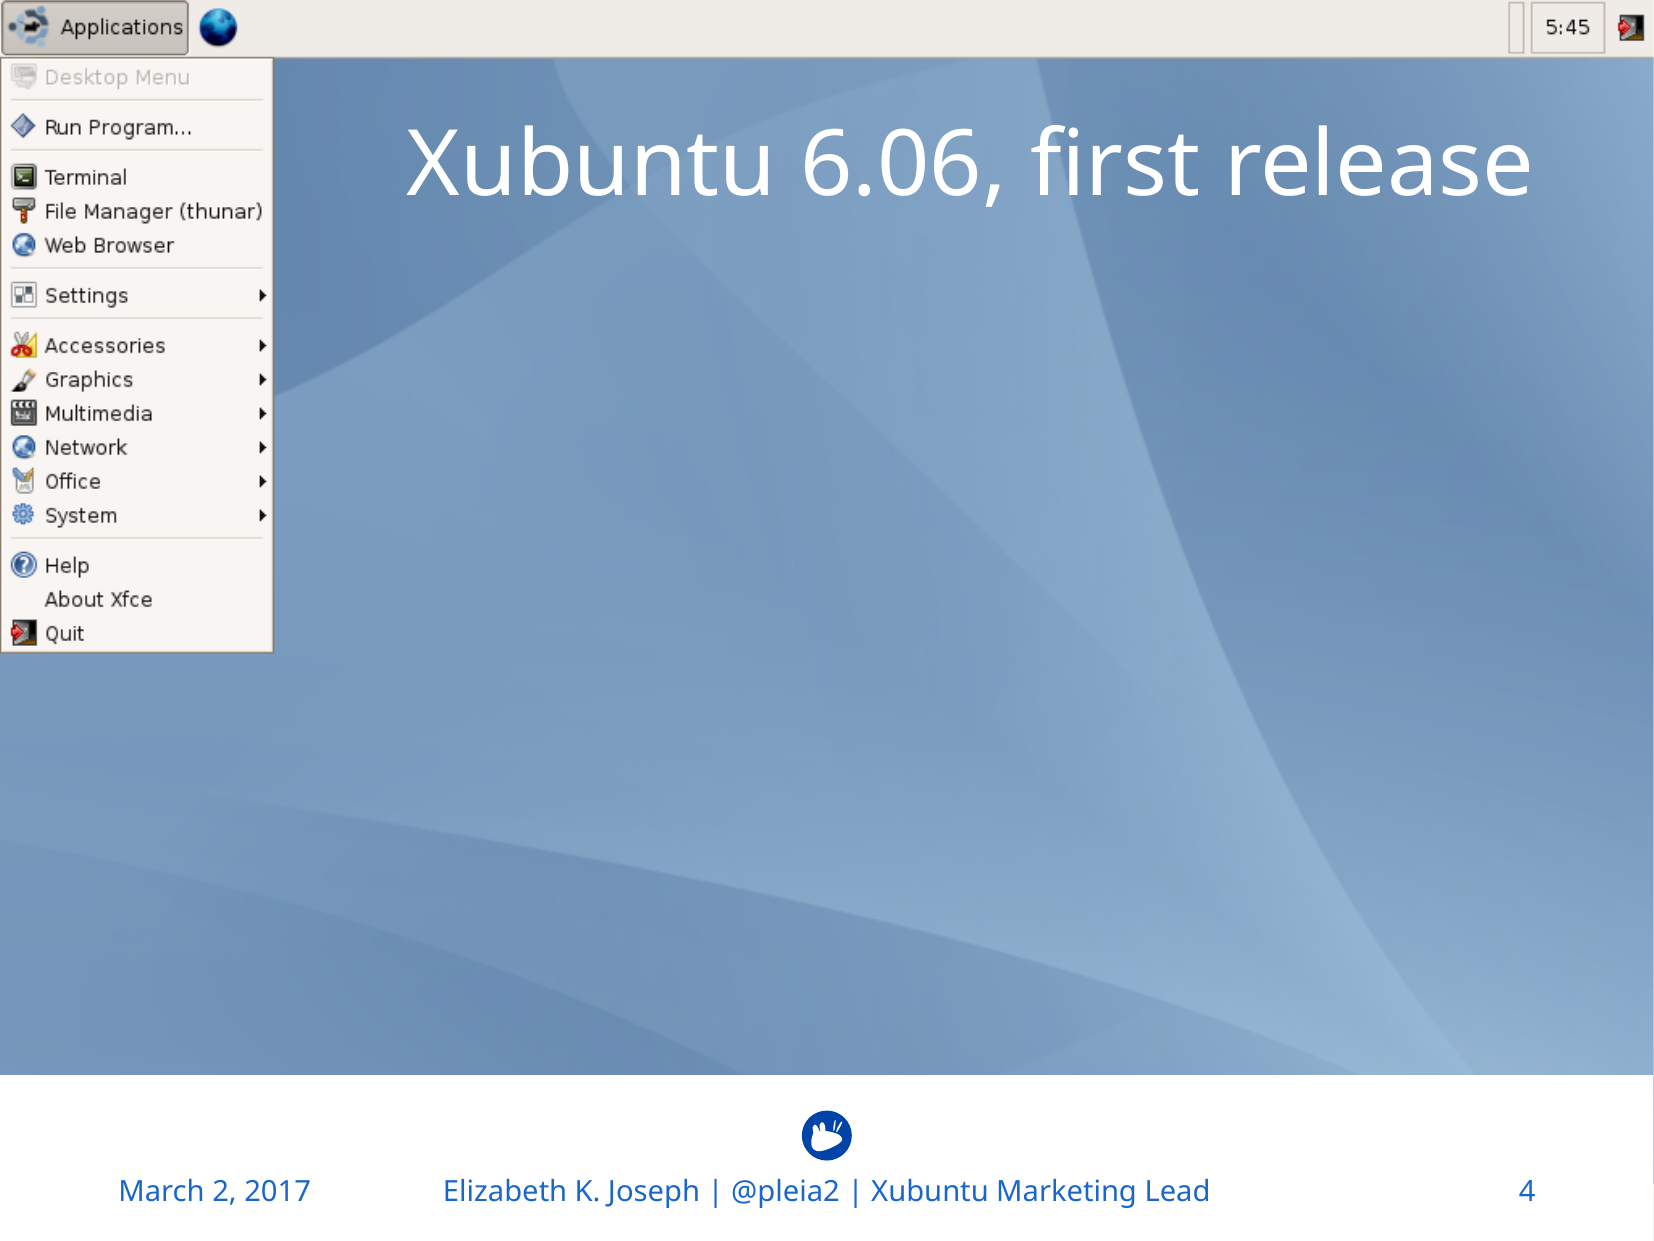

# Xubuntu 6.06, first release
Elizabeth K. Joseph | @pleia2 | Xubuntu Marketing Lead
March 2, 2017
4